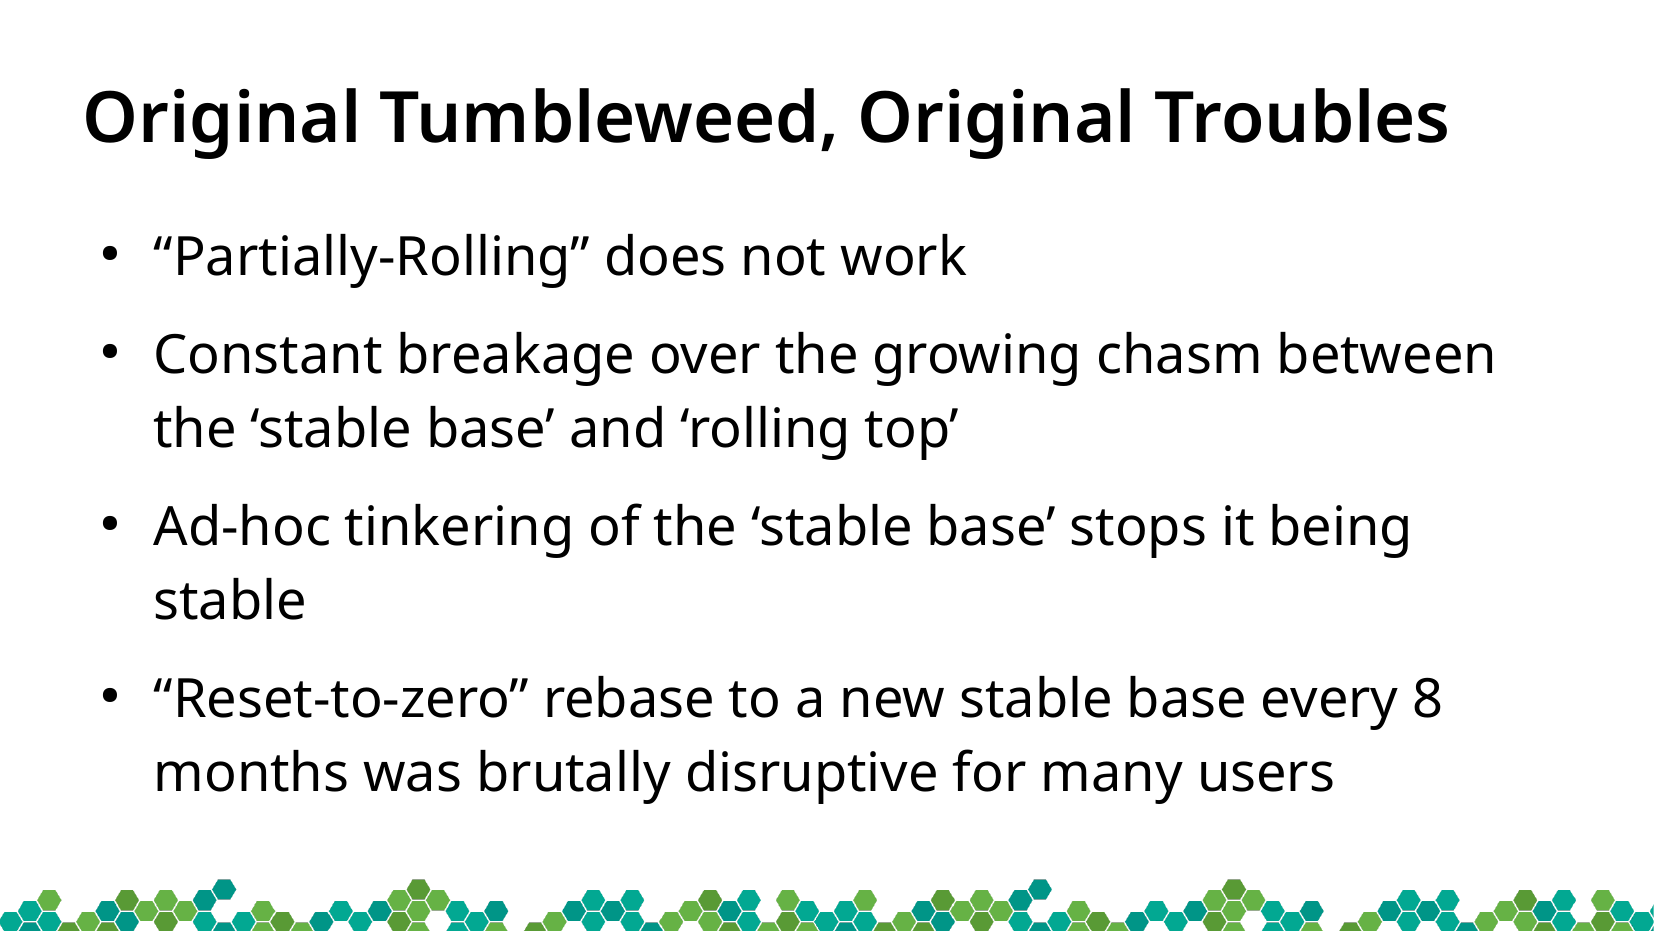

# Original Tumbleweed, Original Troubles
“Partially-Rolling” does not work
Constant breakage over the growing chasm between the ‘stable base’ and ‘rolling top’
Ad-hoc tinkering of the ‘stable base’ stops it being stable
“Reset-to-zero” rebase to a new stable base every 8 months was brutally disruptive for many users